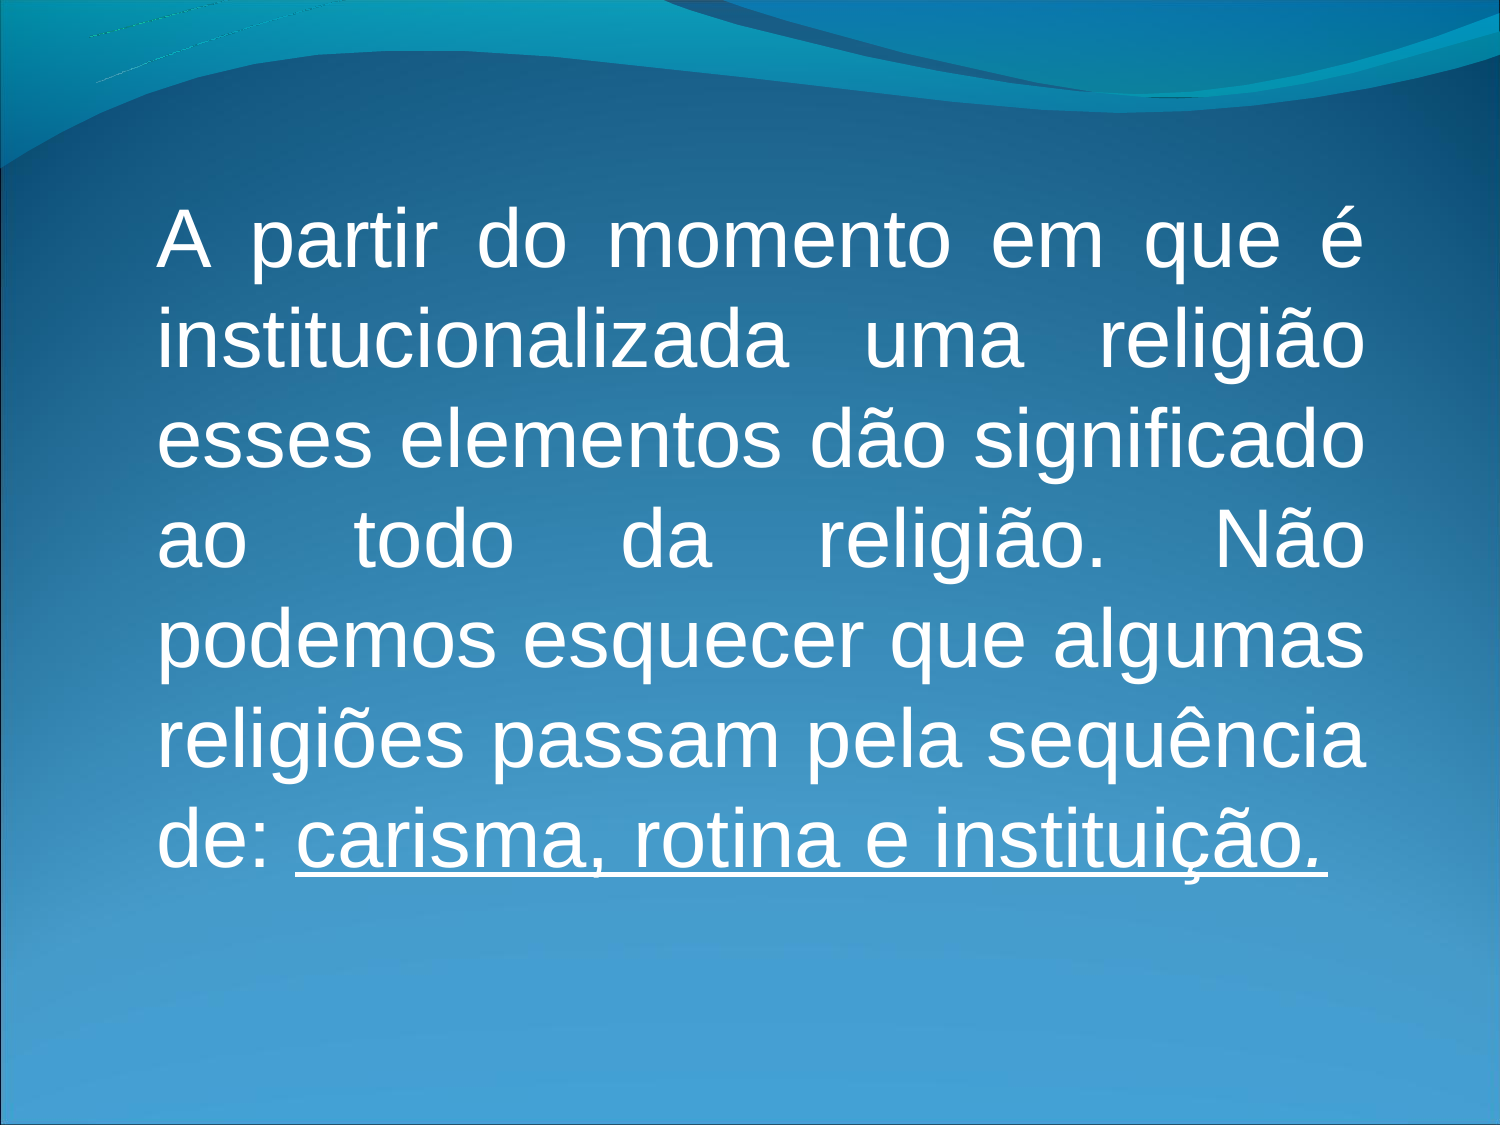

A partir do momento em que é institucionalizada uma religião esses elementos dão significado ao todo da religião. Não podemos esquecer que algumas religiões passam pela sequência de: carisma, rotina e instituição.